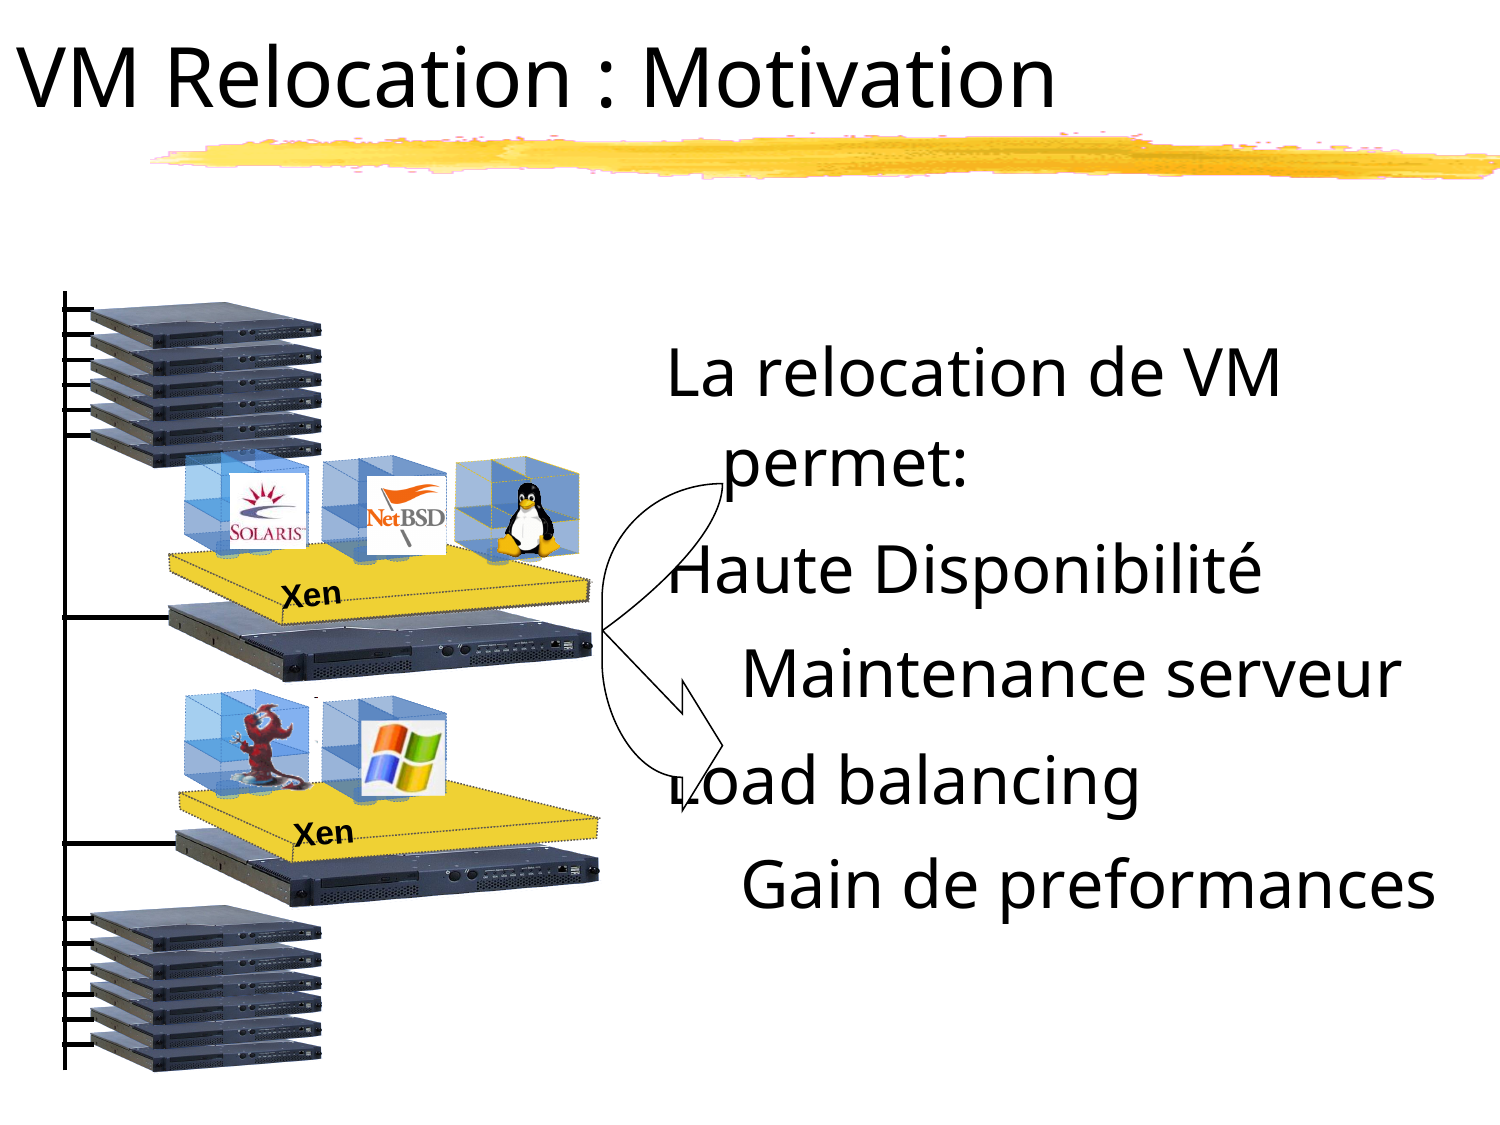

# VM Relocation : Motivation
La relocation de VM permet:
Haute Disponibilité
Maintenance serveur
Load balancing
Gain de preformances
Xen
Xen